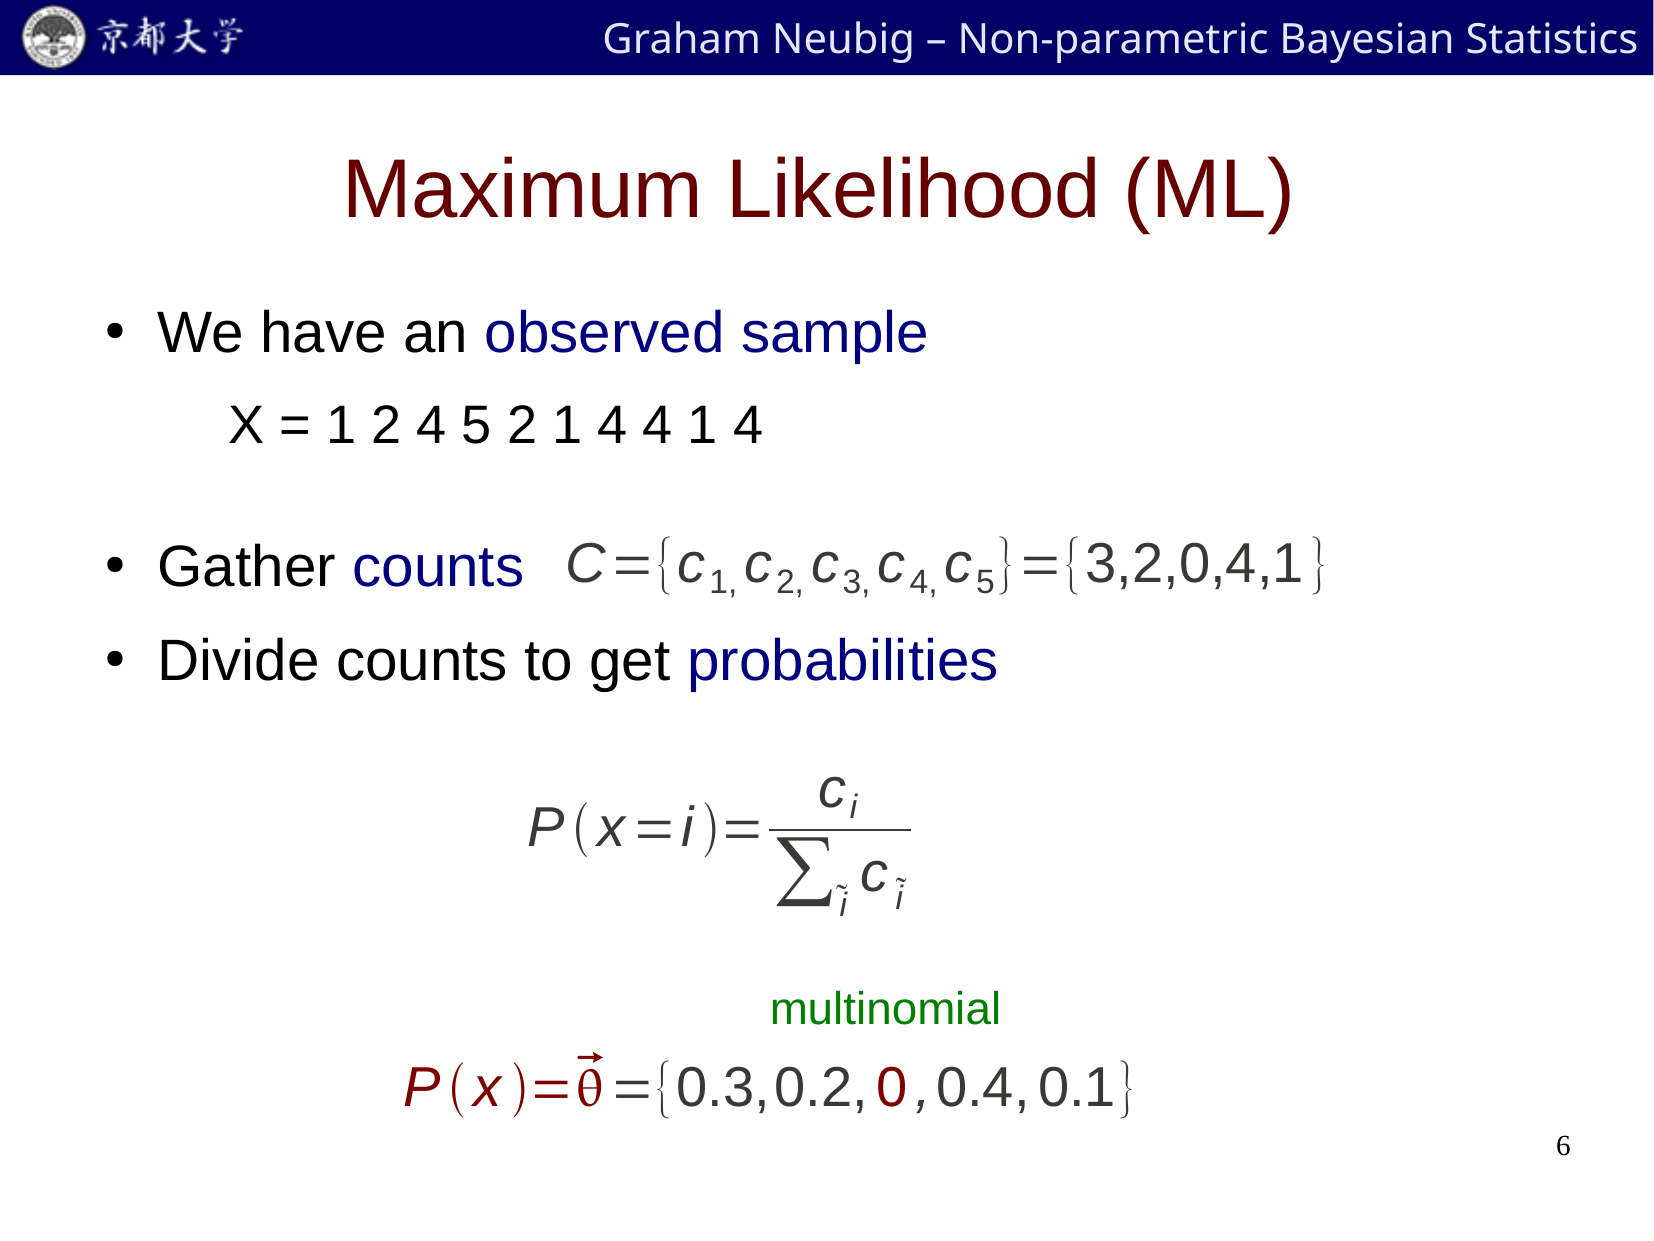

# Maximum Likelihood (ML)
We have an observed sample
X = 1 2 4 5 2 1 4 4 1 4
Gather counts
Divide counts to get probabilities
multinomial
6